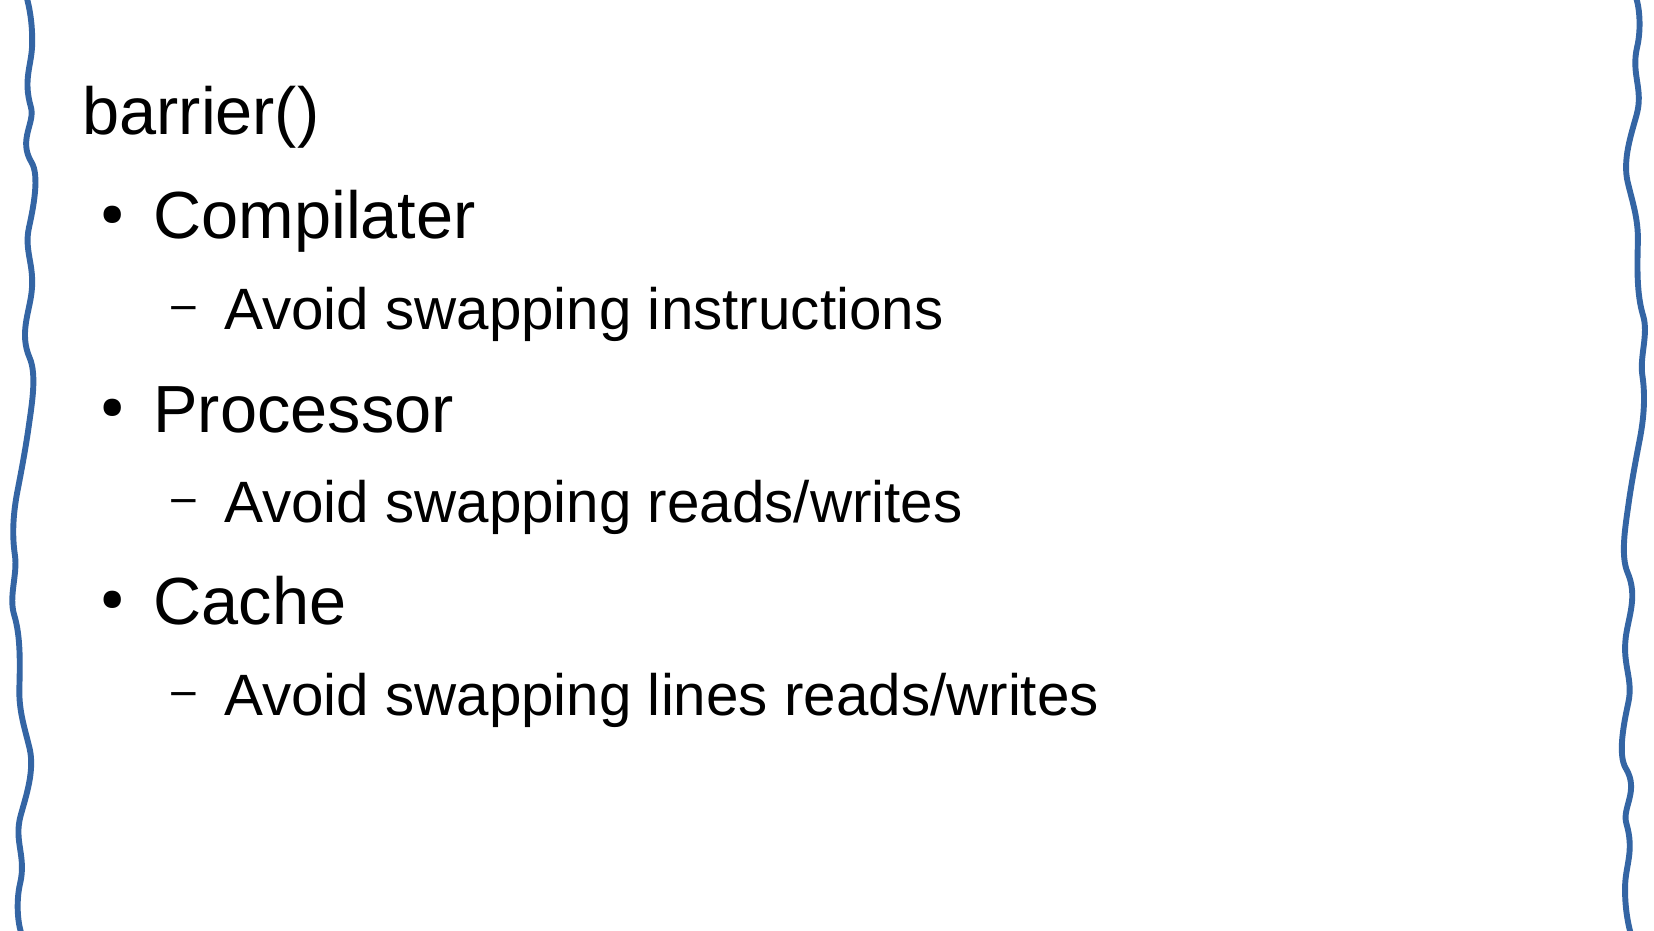

# barrier()
Compilater
Avoid swapping instructions
Processor
Avoid swapping reads/writes
Cache
Avoid swapping lines reads/writes